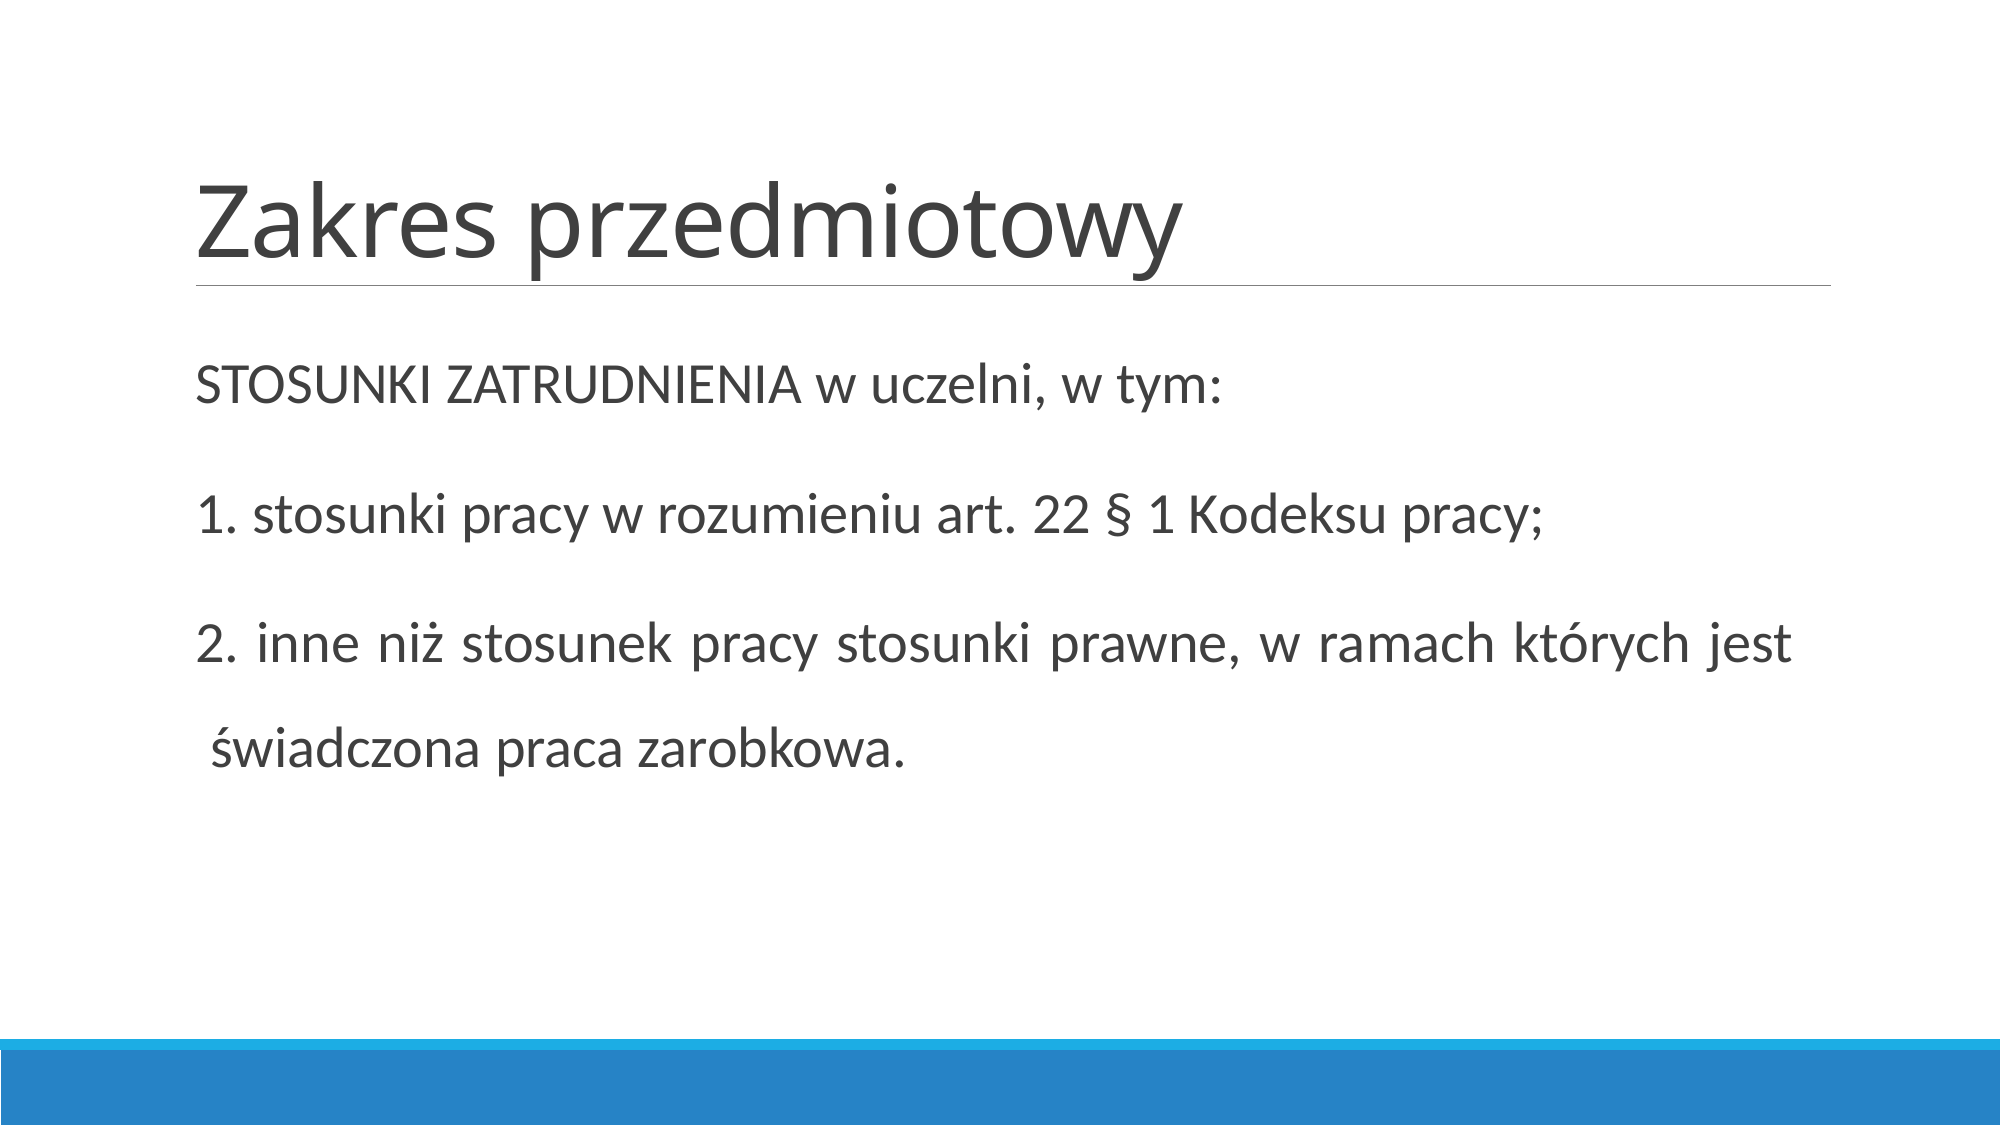

# Zakres przedmiotowy
STOSUNKI ZATRUDNIENIA w uczelni, w tym:
1. stosunki pracy w rozumieniu art. 22 § 1 Kodeksu pracy;
2. inne niż stosunek pracy stosunki prawne, w ramach których jest świadczona praca zarobkowa.